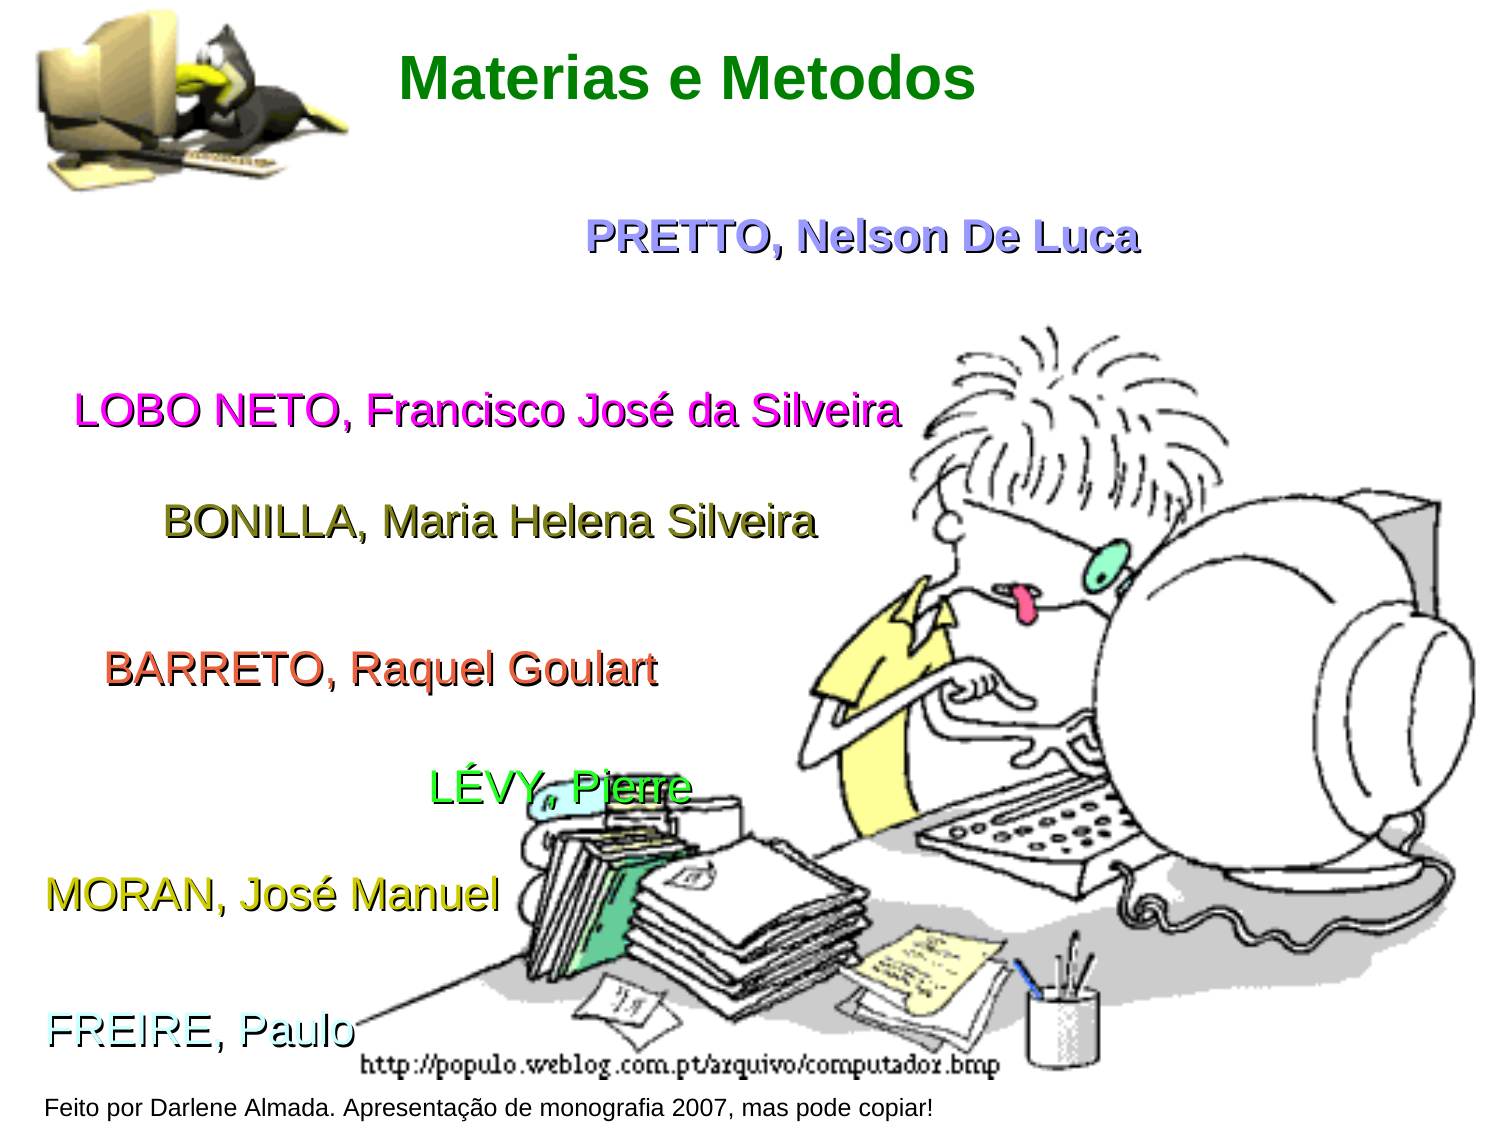

Materias e Metodos
PRETTO, Nelson De Luca
LOBO NETO, Francisco José da Silveira
BONILLA, Maria Helena Silveira
BARRETO, Raquel Goulart
LÉVY, Pierre
MORAN, José Manuel
FREIRE, Paulo
Feito por Darlene Almada. Apresentação de monografia 2007, mas pode copiar!